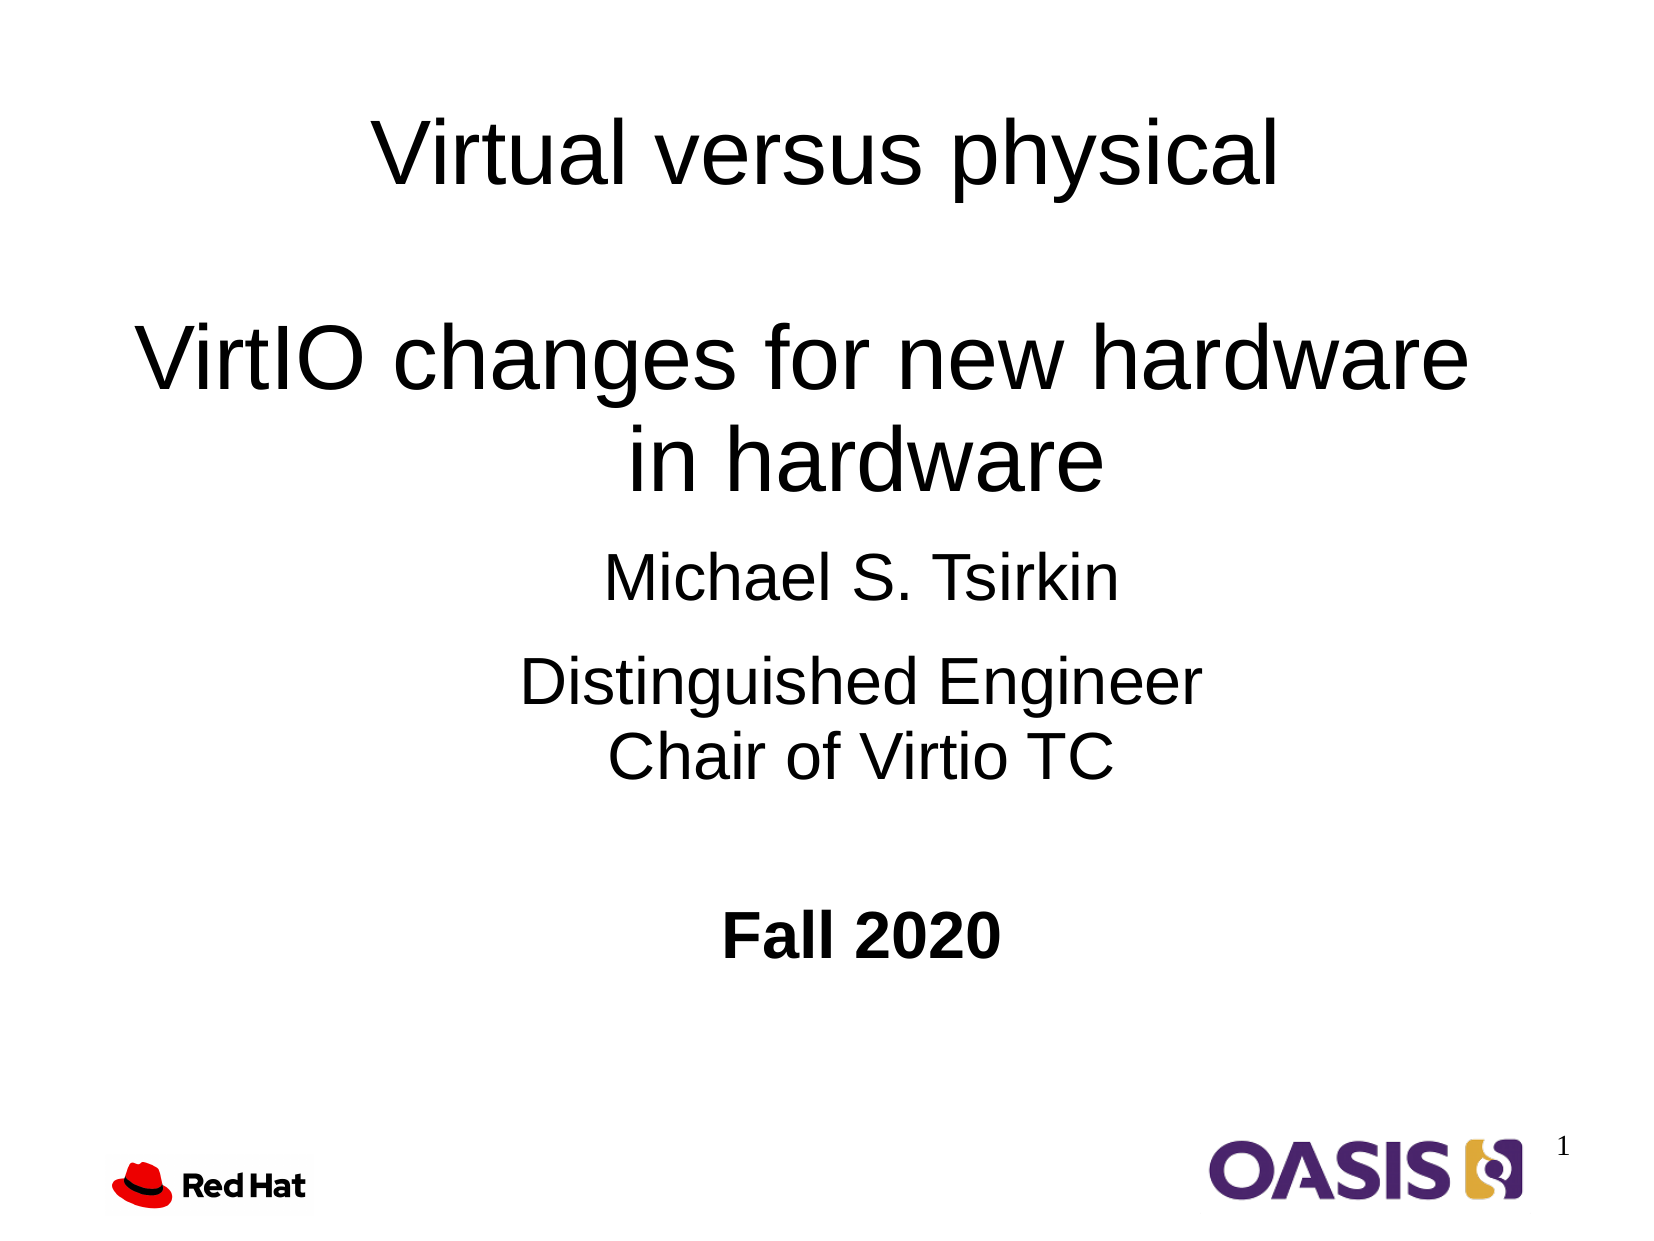

# Virtual versus physical
VirtIO changes for new hardware
 in hardware
Michael S. Tsirkin
Distinguished Engineer
Chair of Virtio TC
Fall 2020
1